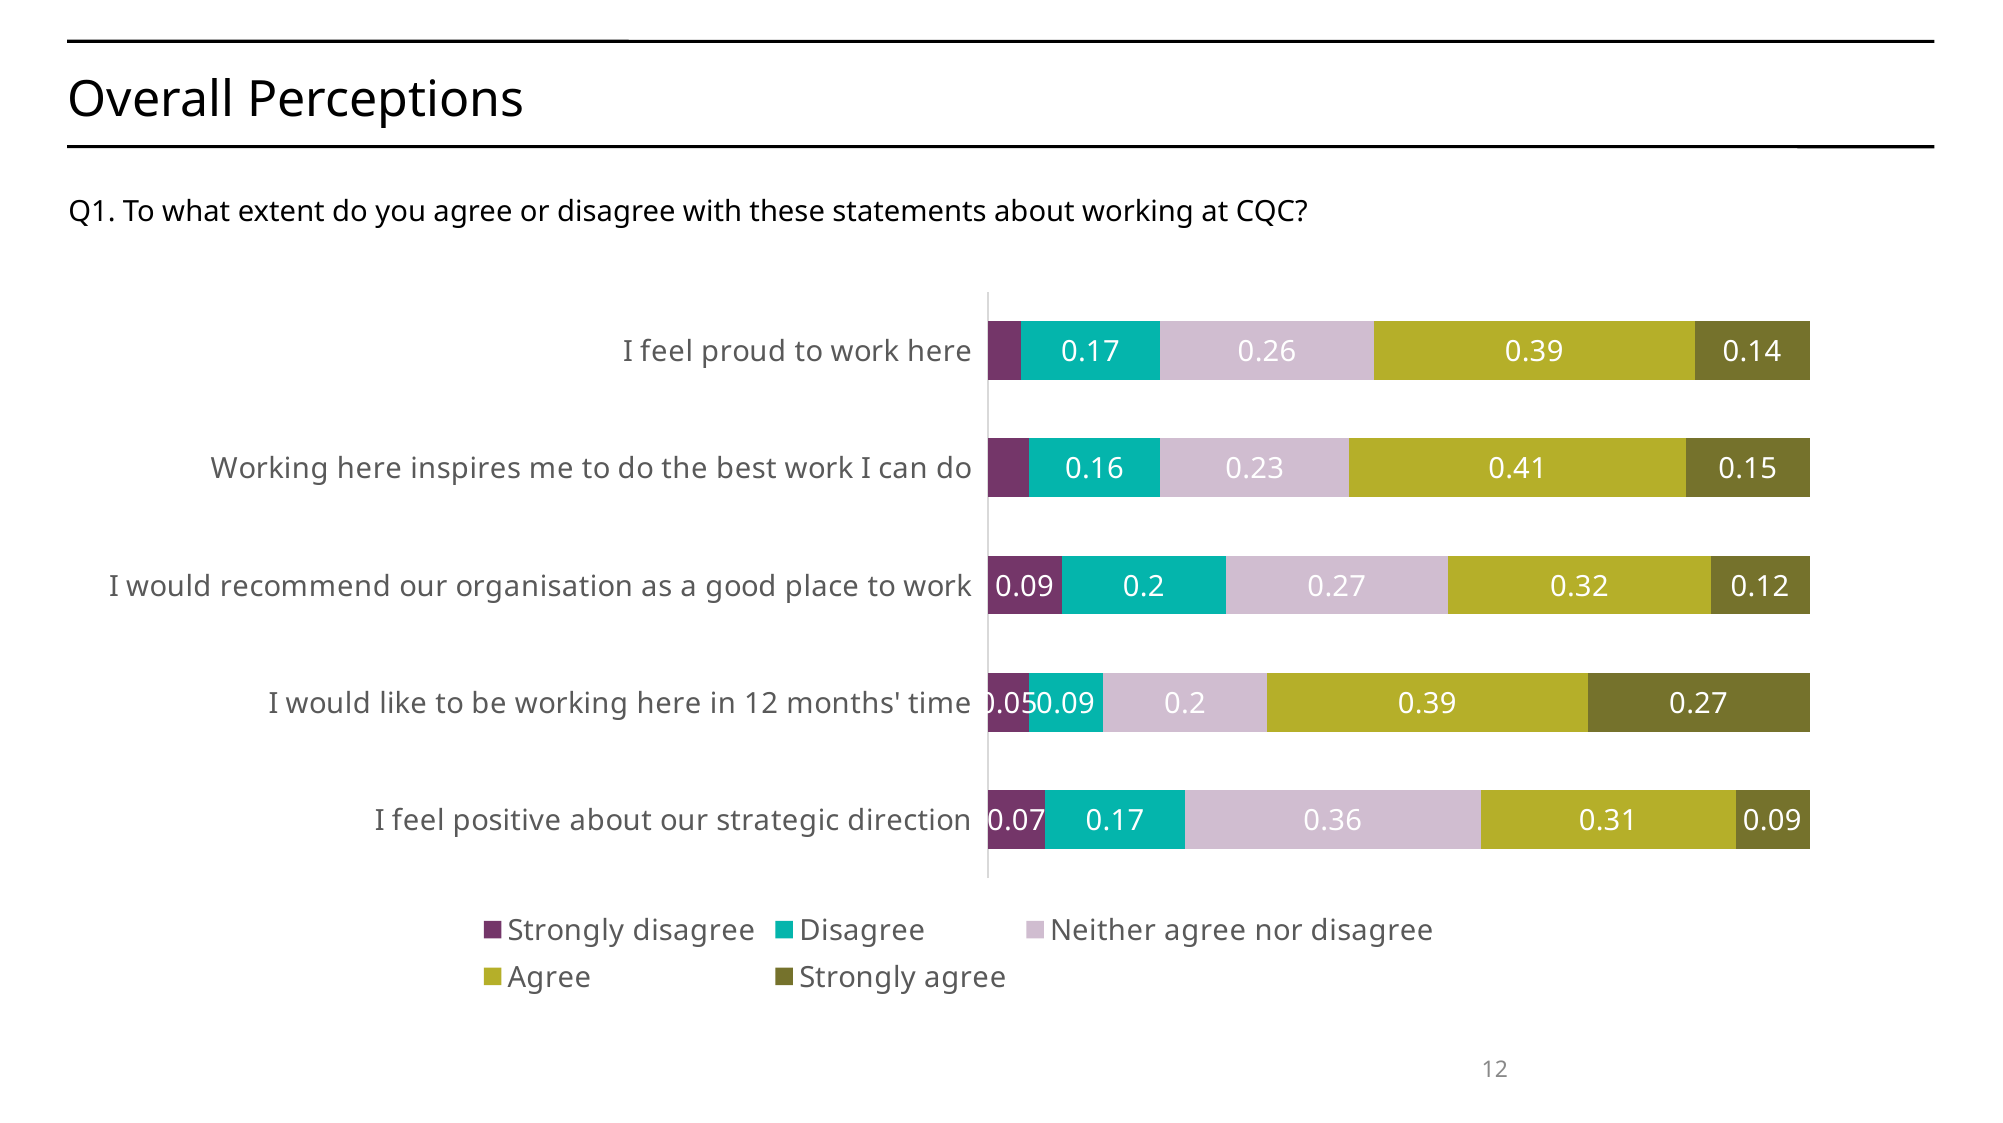

# Overall Perceptions
Q1. To what extent do you agree or disagree with these statements about working at CQC?
### Chart
| Category | Strongly disagree | Disagree | Neither agree nor disagree | Agree | Strongly agree |
|---|---|---|---|---|---|
| I feel proud to work here | 0.04 | 0.17 | 0.26 | 0.39 | 0.14 |
| Working here inspires me to do the best work I can do | 0.05 | 0.16 | 0.23 | 0.41 | 0.15 |
| I would recommend our organisation as a good place to work | 0.09 | 0.2 | 0.27 | 0.32 | 0.12 |
| I would like to be working here in 12 months' time | 0.05 | 0.09 | 0.2 | 0.39 | 0.27 |
| I feel positive about our strategic direction | 0.07 | 0.17 | 0.36 | 0.31 | 0.09 |6